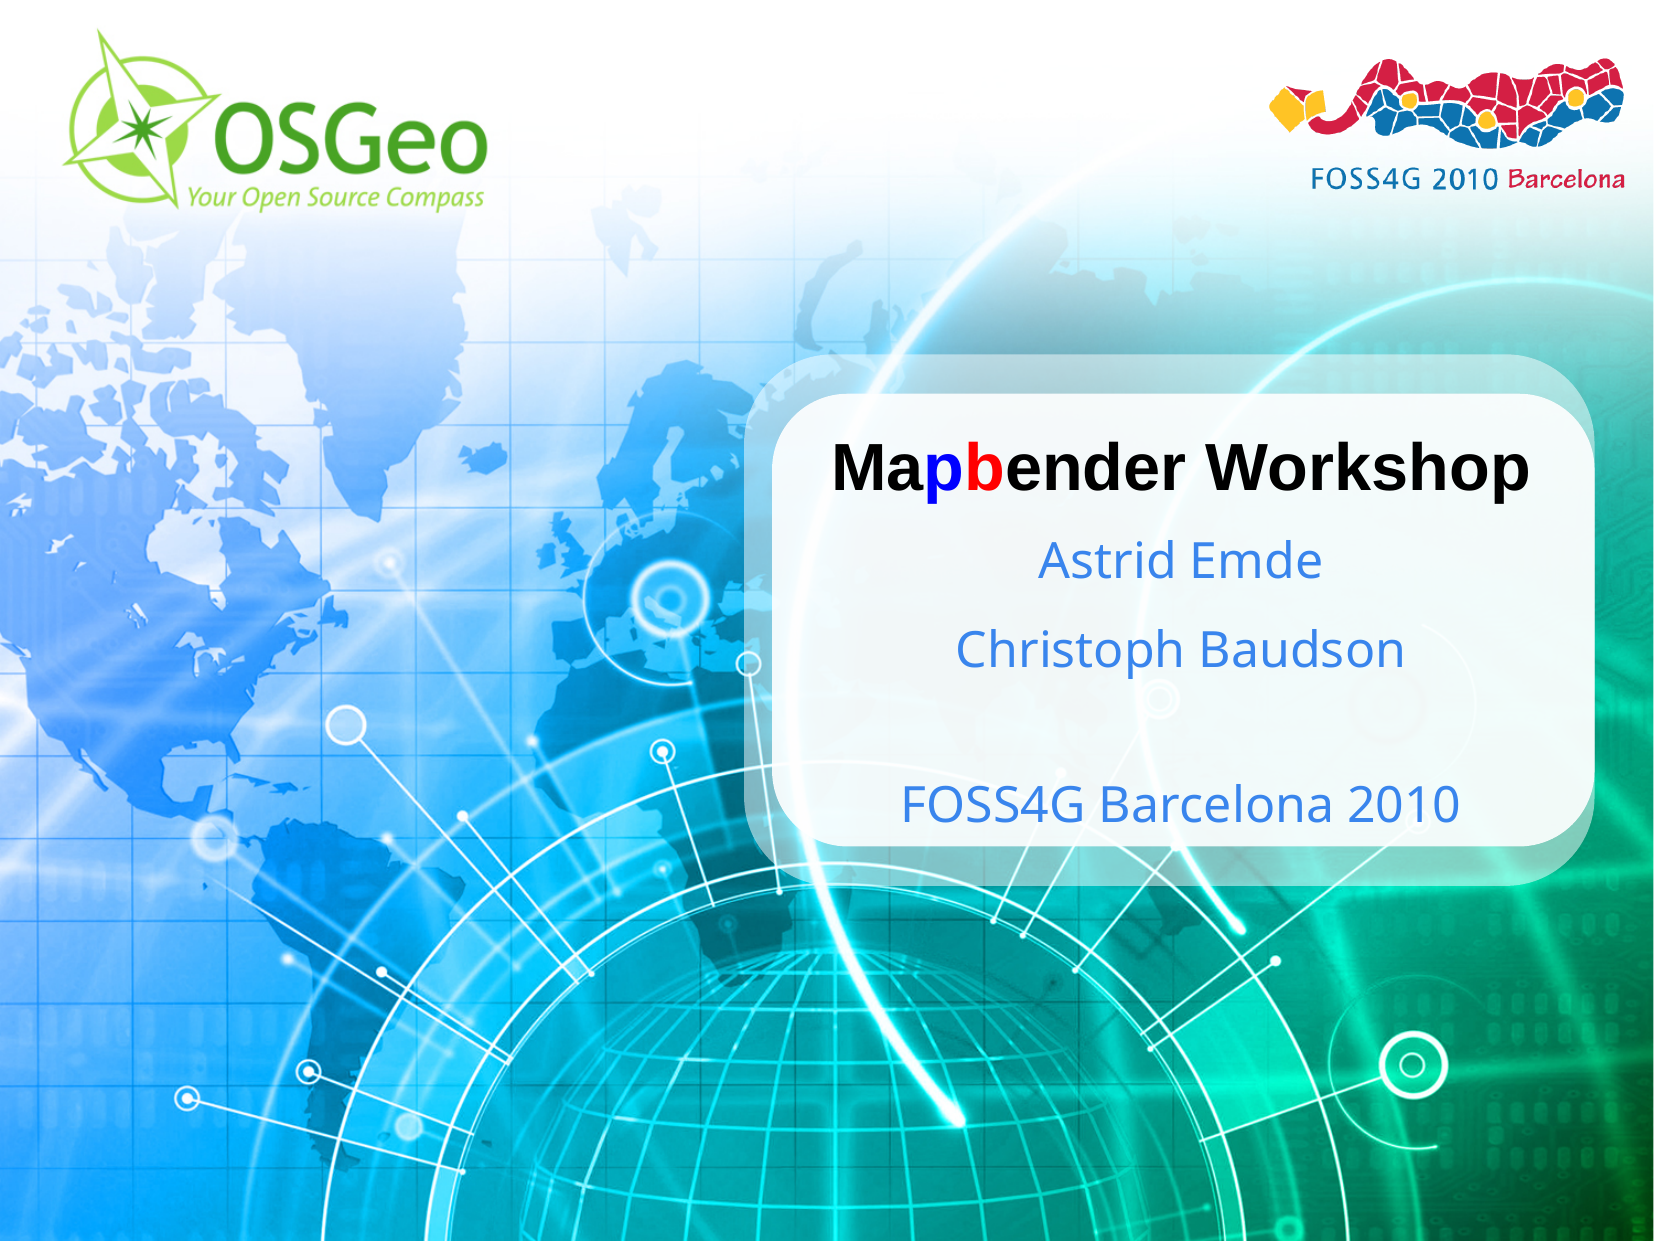

Mapbender Workshop
Astrid Emde
Christoph Baudson
FOSS4G Barcelona 2010